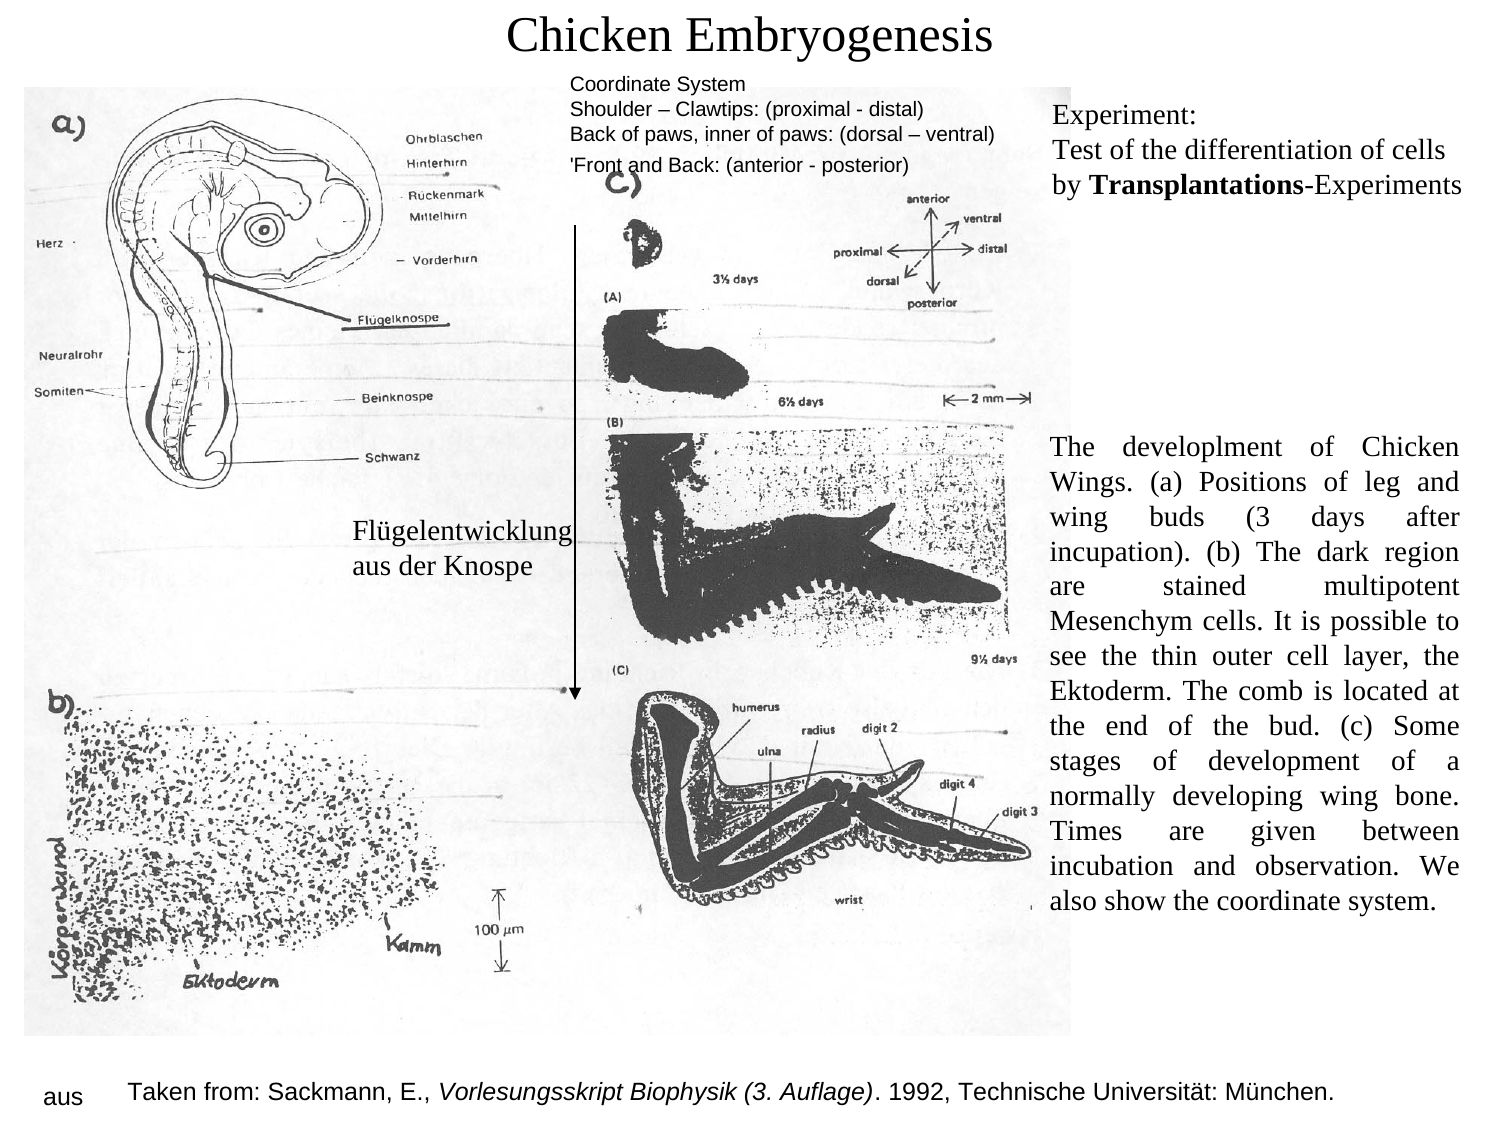

# Chicken Embryogenesis
Coordinate System
Shoulder – Clawtips: (proximal - distal)
Back of paws, inner of paws: (dorsal – ventral)
'Front and Back: (anterior - posterior)
Experiment:
Test of the differentiation of cells by Transplantations-Experiments
The developlment of Chicken Wings. (a) Positions of leg and wing buds (3 days after incupation). (b) The dark region are stained multipotent Mesenchym cells. It is possible to see the thin outer cell layer, the Ektoderm. The comb is located at the end of the bud. (c) Some stages of development of a normally developing wing bone. Times are given between incubation and observation. We also show the coordinate system.
Flügelentwicklung aus der Knospe
Taken from: Sackmann, E., Vorlesungsskript Biophysik (3. Auflage). 1992, Technische Universität: München.
aus